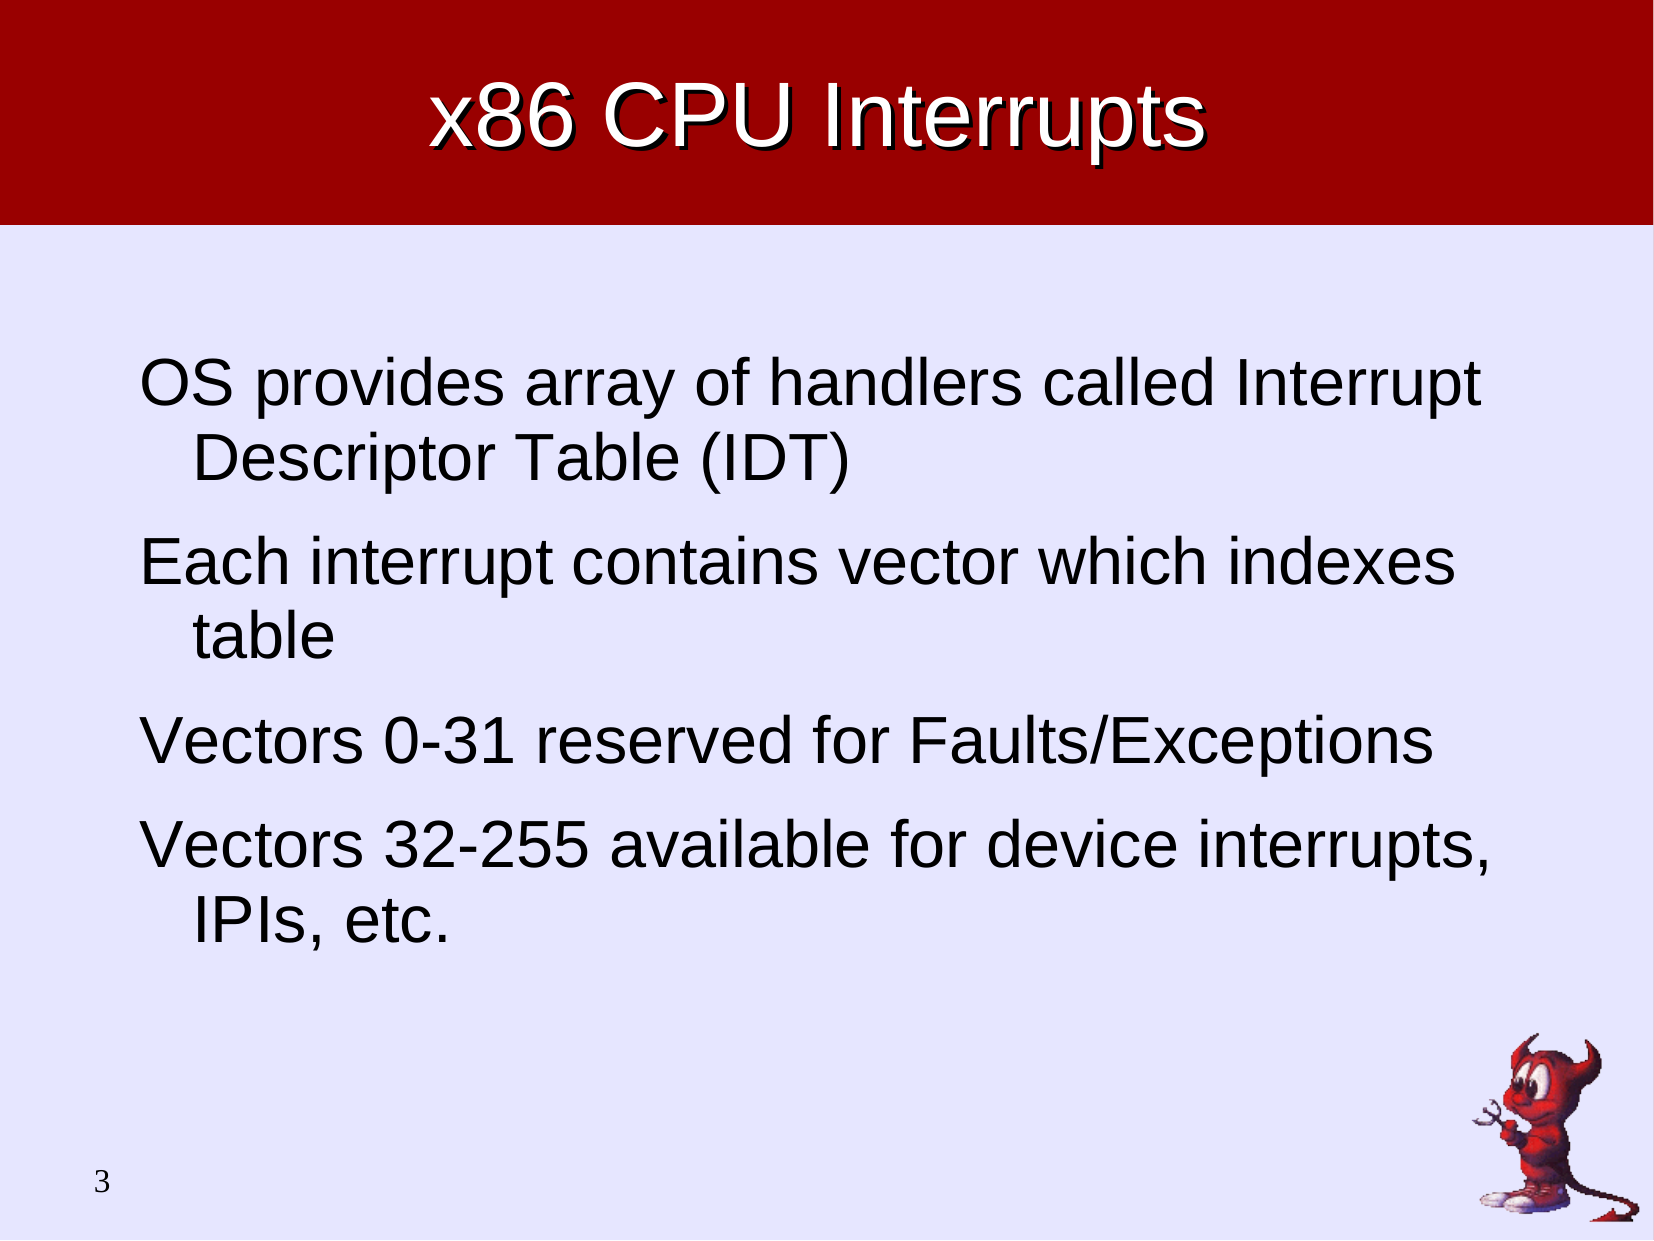

# x86 CPU Interrupts
OS provides array of handlers called Interrupt Descriptor Table (IDT)
Each interrupt contains vector which indexes table
Vectors 0-31 reserved for Faults/Exceptions
Vectors 32-255 available for device interrupts, IPIs, etc.